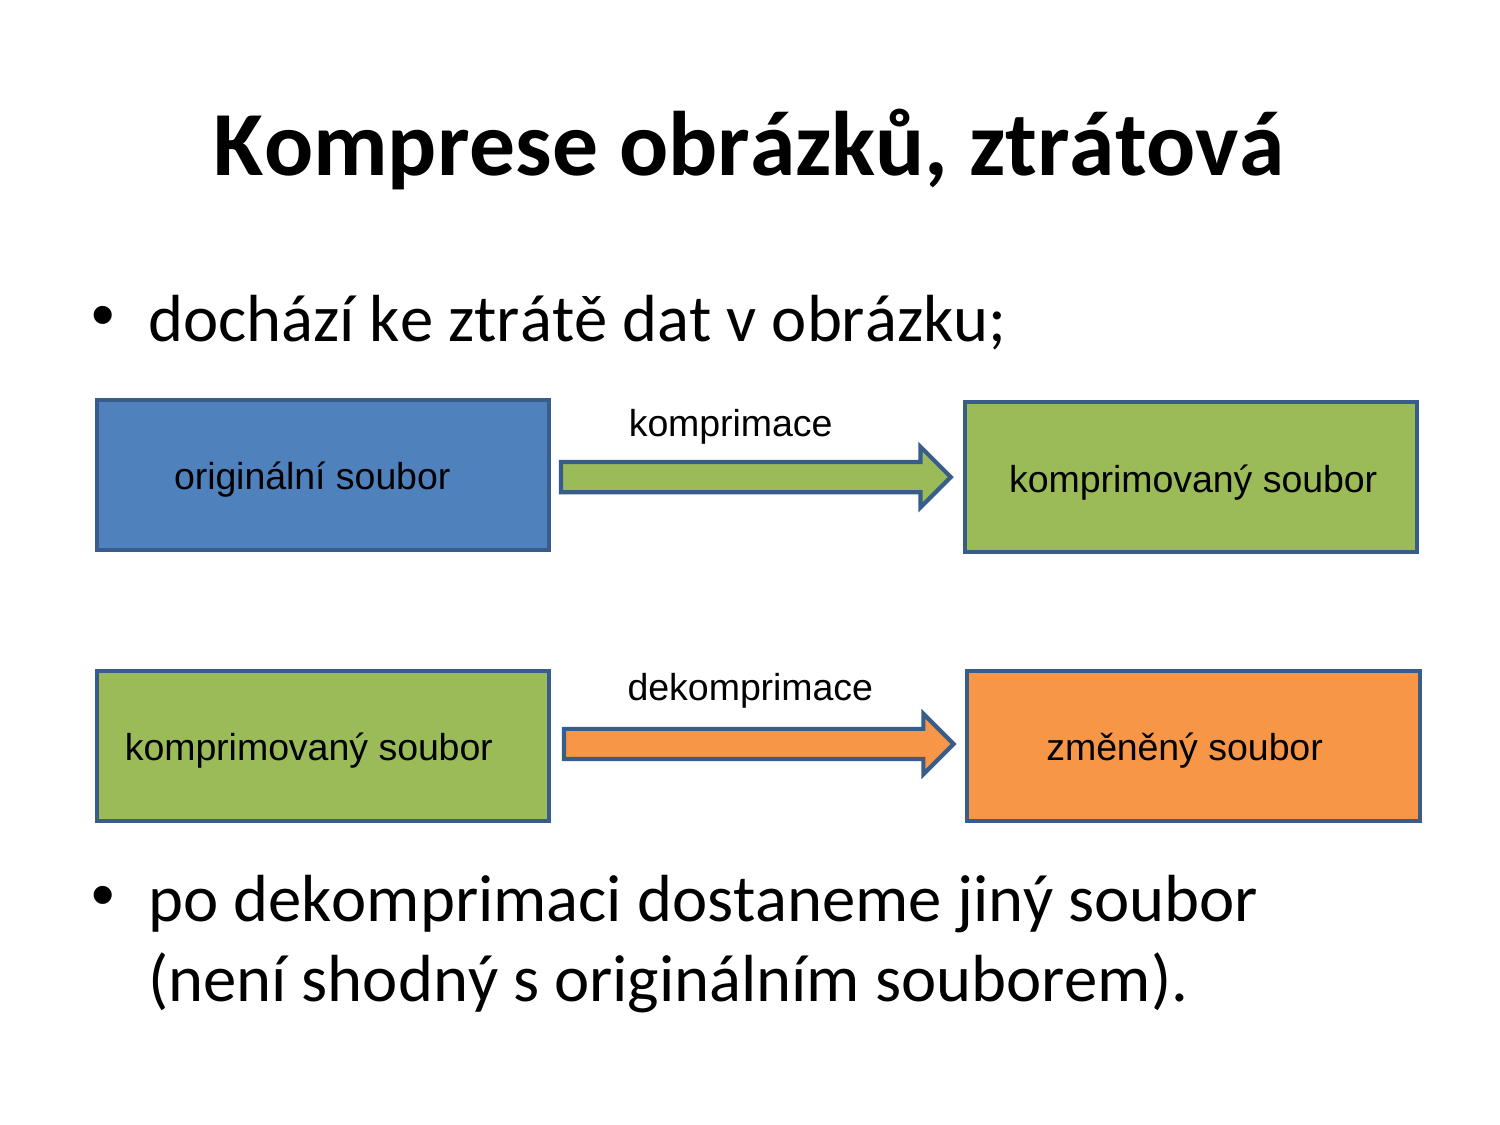

# Komprese obrázků, ztrátová
dochází ke ztrátě dat v obrázku;
po dekomprimaci dostaneme jiný soubor (není shodný s originálním souborem).
komprimace
originální soubor
komprimovaný soubor
dekomprimace
změněný soubor
komprimovaný soubor